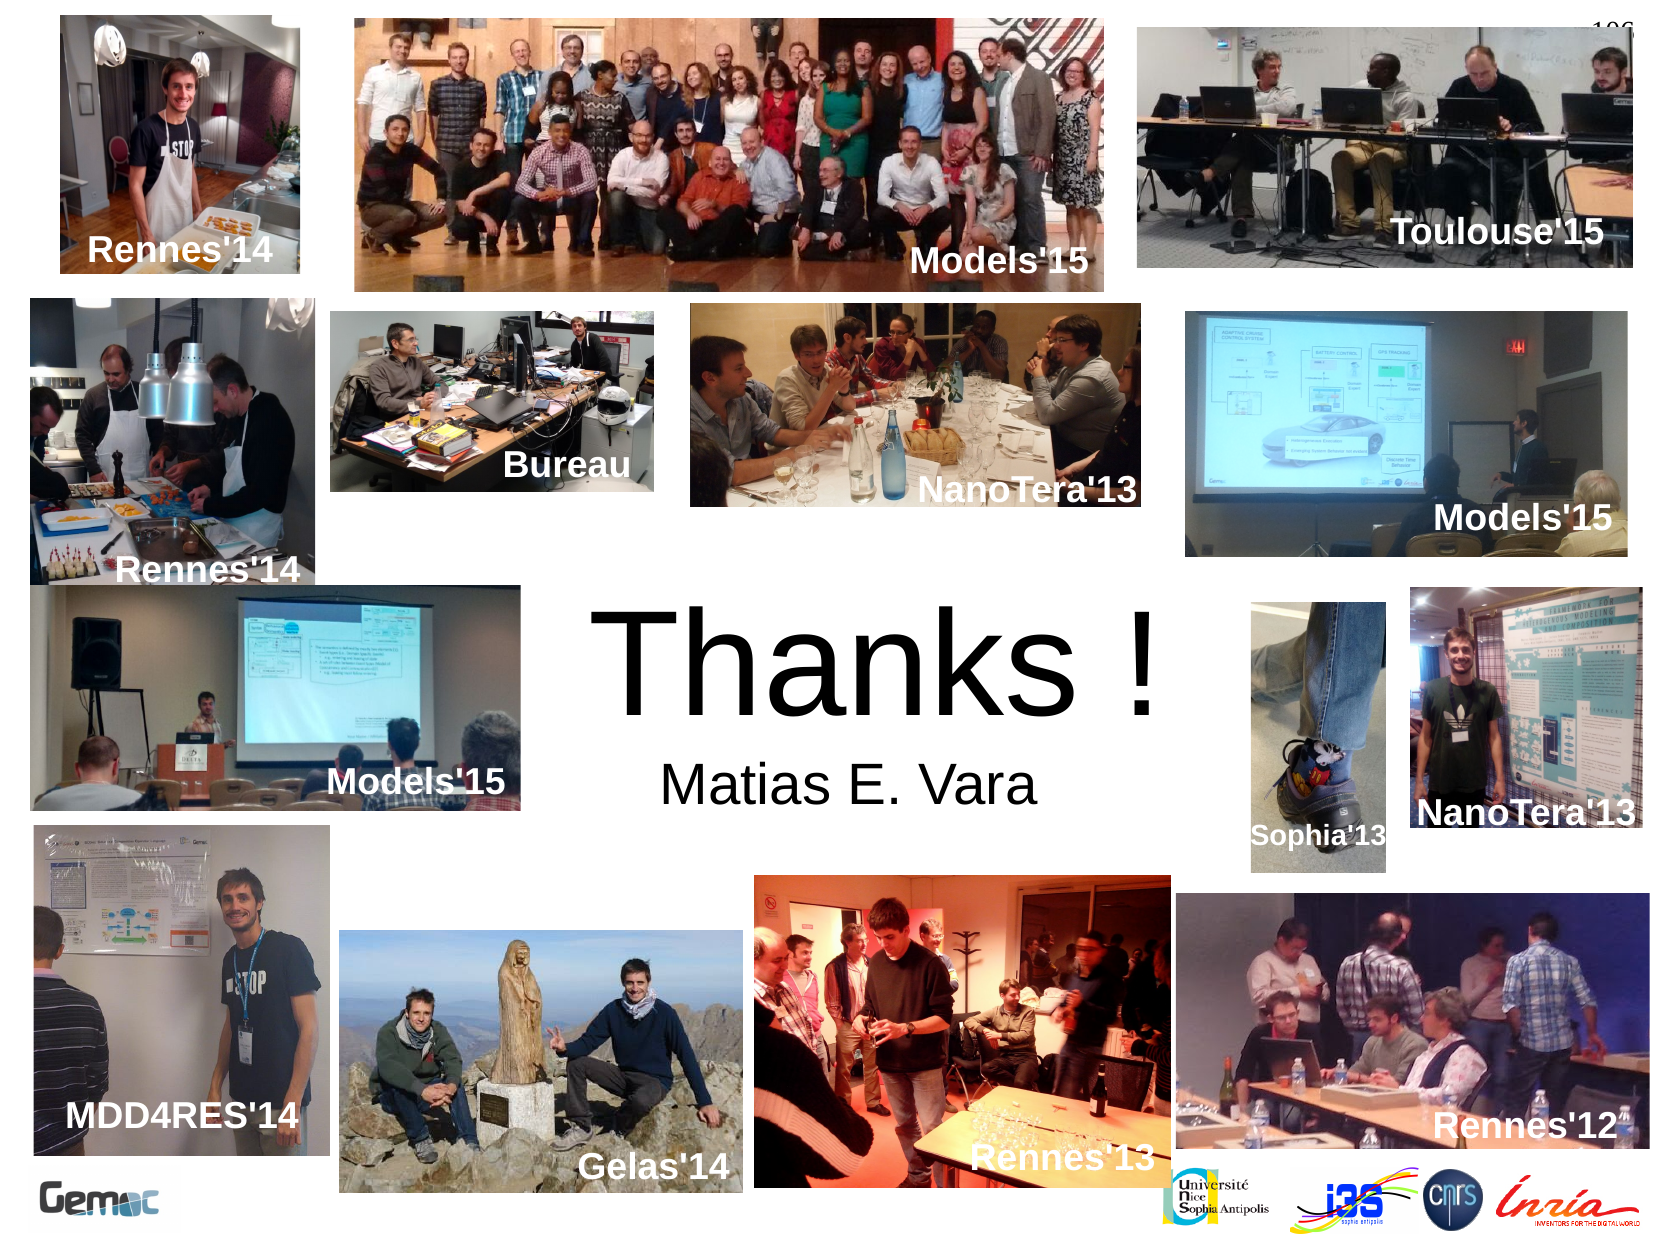

106
Rennes'14
Models'15
			Toulouse'15
 Rennes'14
			NanoTera'13
		Bureau
	Models'15
# Thanks !
	Models'15
NanoTera'13
Sophia'13
Matias E. Vara
MDD4RES'14
Rennes'13
			Rennes'12
			Gelas'14